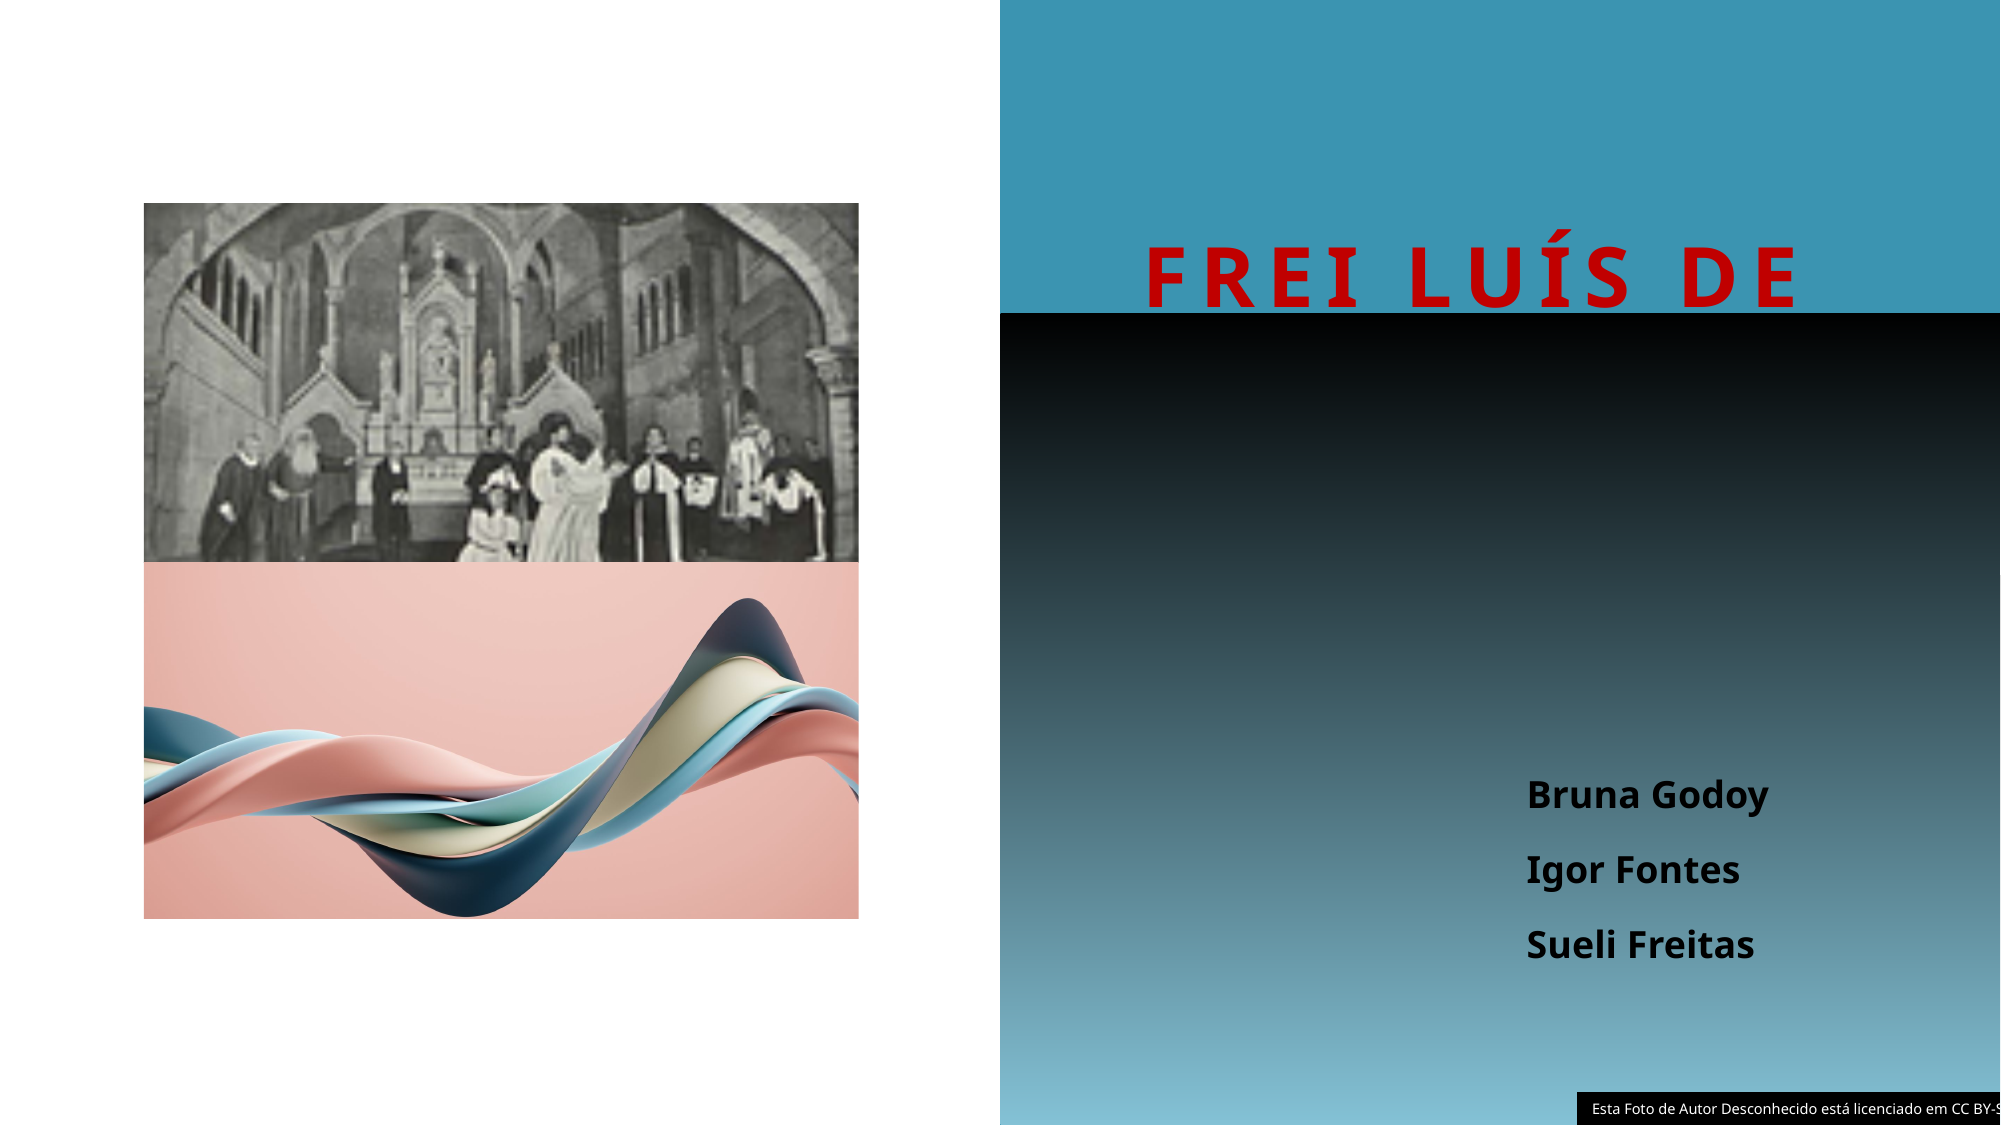

# Frei luís de Sousa Almeida Garrett
Bruna Godoy
Igor Fontes
Sueli Freitas
Esta Foto de Autor Desconhecido está licenciado em CC BY-SA